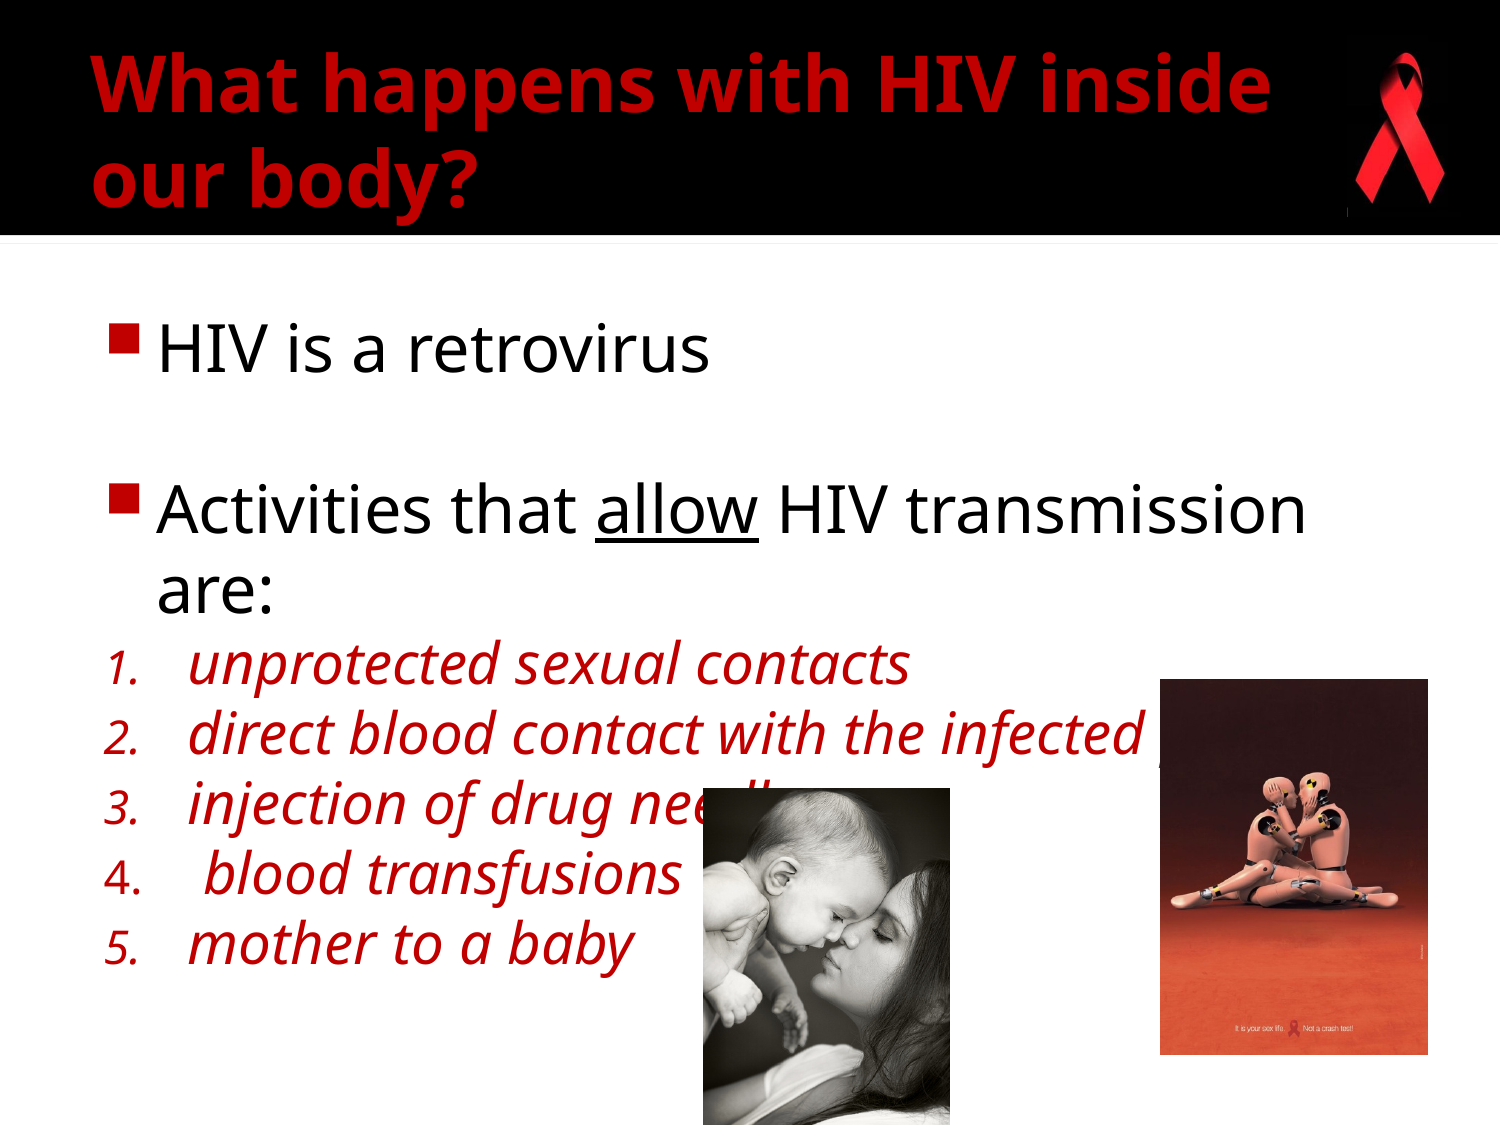

# What happens with HIV inside our body?
HIV is a retrovirus
Activities that allow HIV transmission are:
unprotected sexual contacts
direct blood contact with the infected person
injection of drug needles
 blood transfusions
mother to a baby